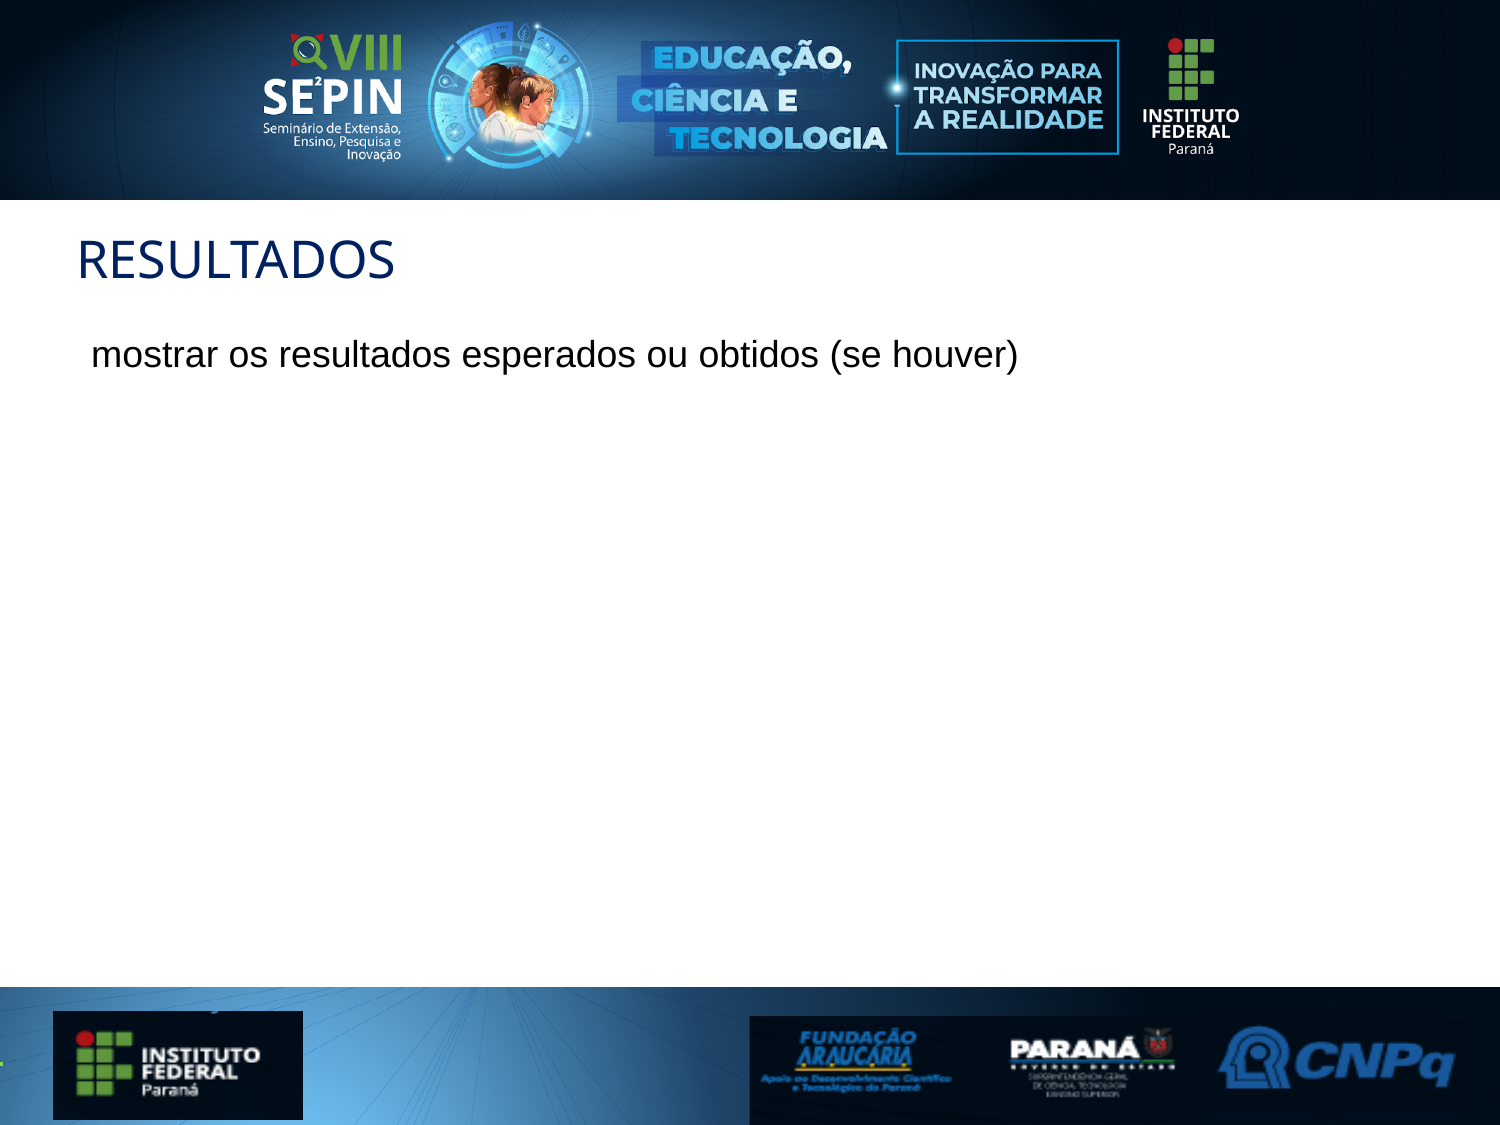

# RESULTADOS
mostrar os resultados esperados ou obtidos (se houver)